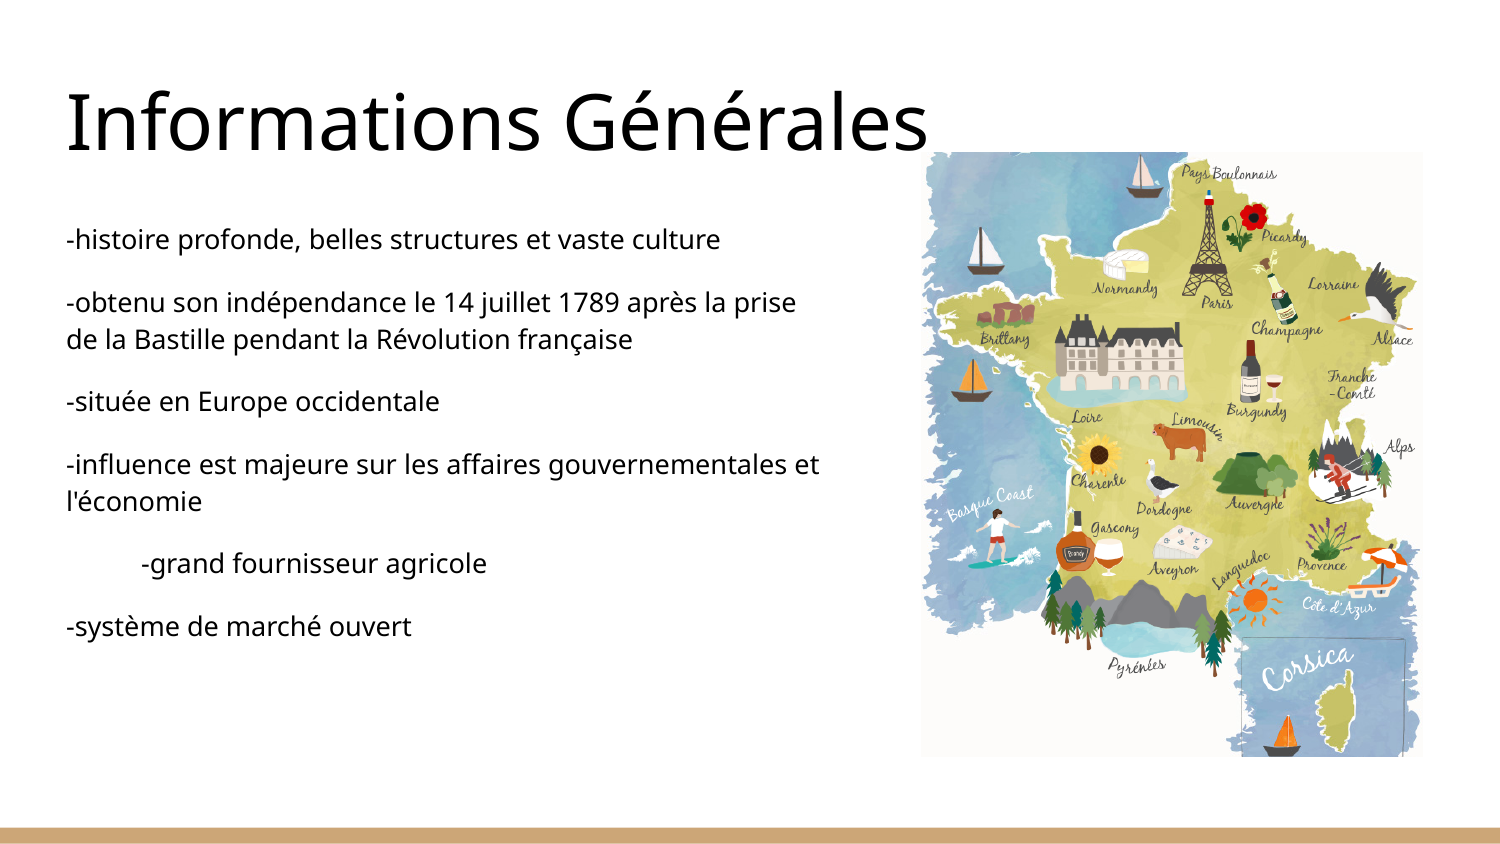

# Informations Générales
-histoire profonde, belles structures et vaste culture
-obtenu son indépendance le 14 juillet 1789 après la prise de la Bastille pendant la Révolution française
-située en Europe occidentale
-influence est majeure sur les affaires gouvernementales et l'économie
	-grand fournisseur agricole
-système de marché ouvert